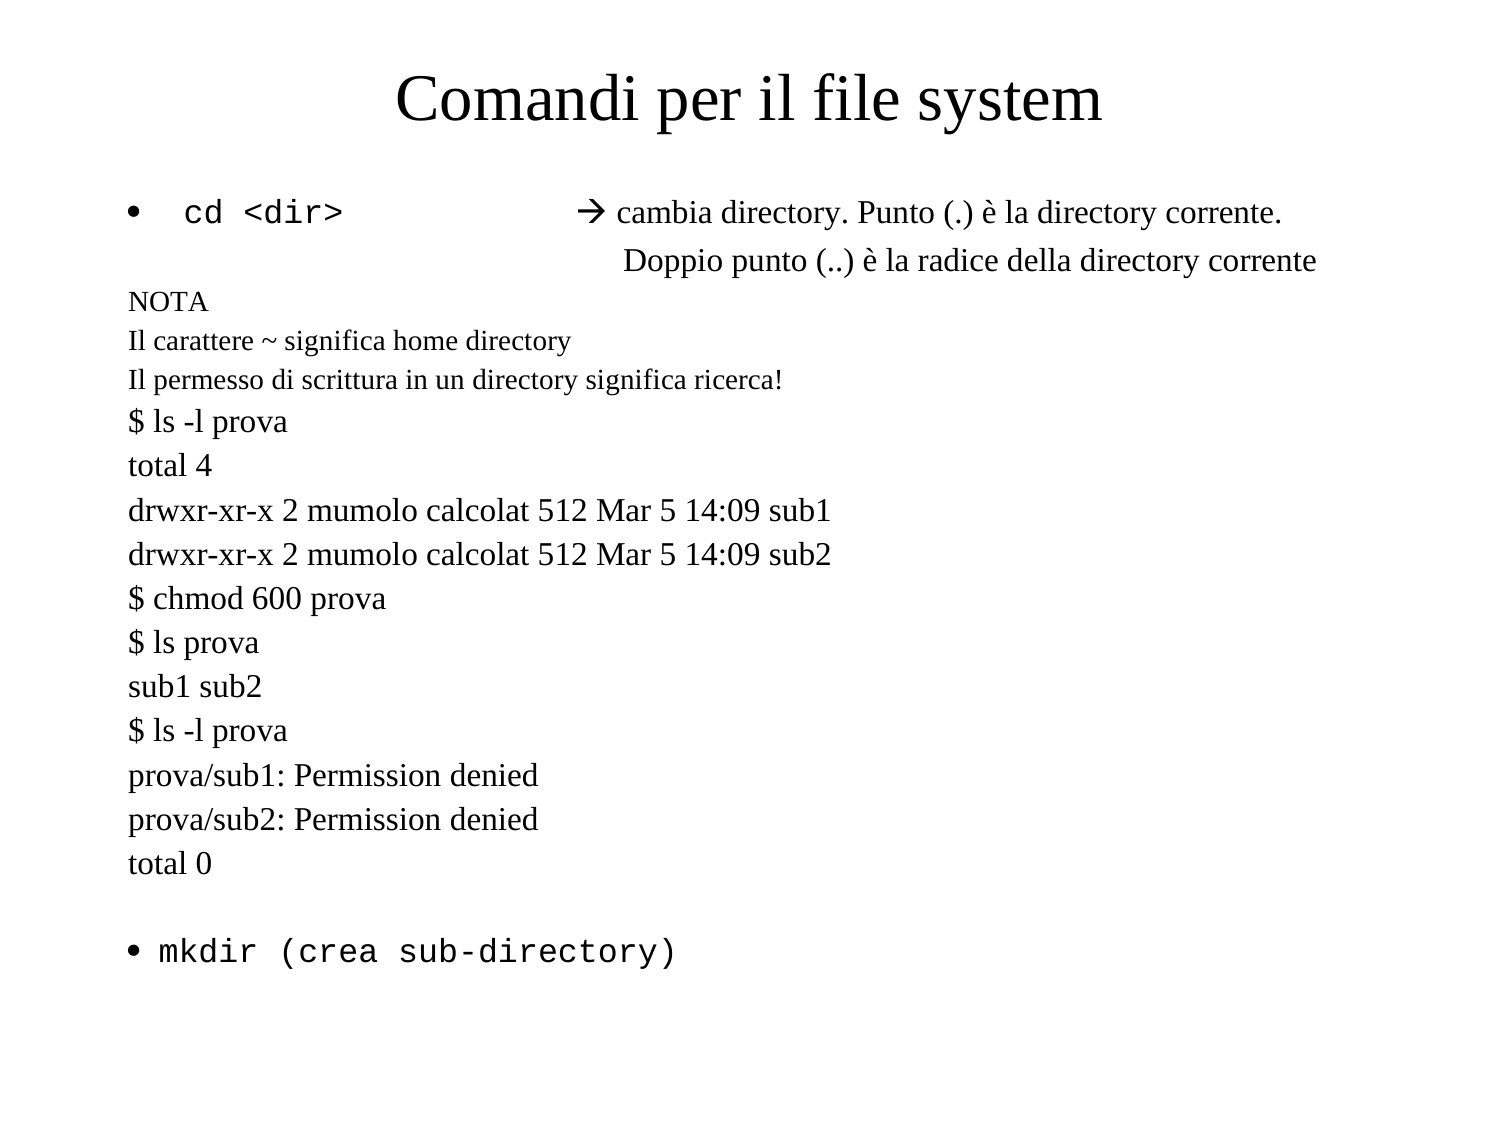

# Comandi per il file system
 	cd <dir> 		 cambia directory. Punto (.) è la directory corrente.
 Doppio punto (..) è la radice della directory corrente
NOTA
Il carattere ~ significa home directory
Il permesso di scrittura in un directory significa ricerca!
$ ls -l prova
total 4
drwxr-xr-x 2 mumolo calcolat 512 Mar 5 14:09 sub1
drwxr-xr-x 2 mumolo calcolat 512 Mar 5 14:09 sub2
$ chmod 600 prova
$ ls prova
sub1 sub2
$ ls -l prova
prova/sub1: Permission denied
prova/sub2: Permission denied
total 0
mkdir (crea sub-directory)